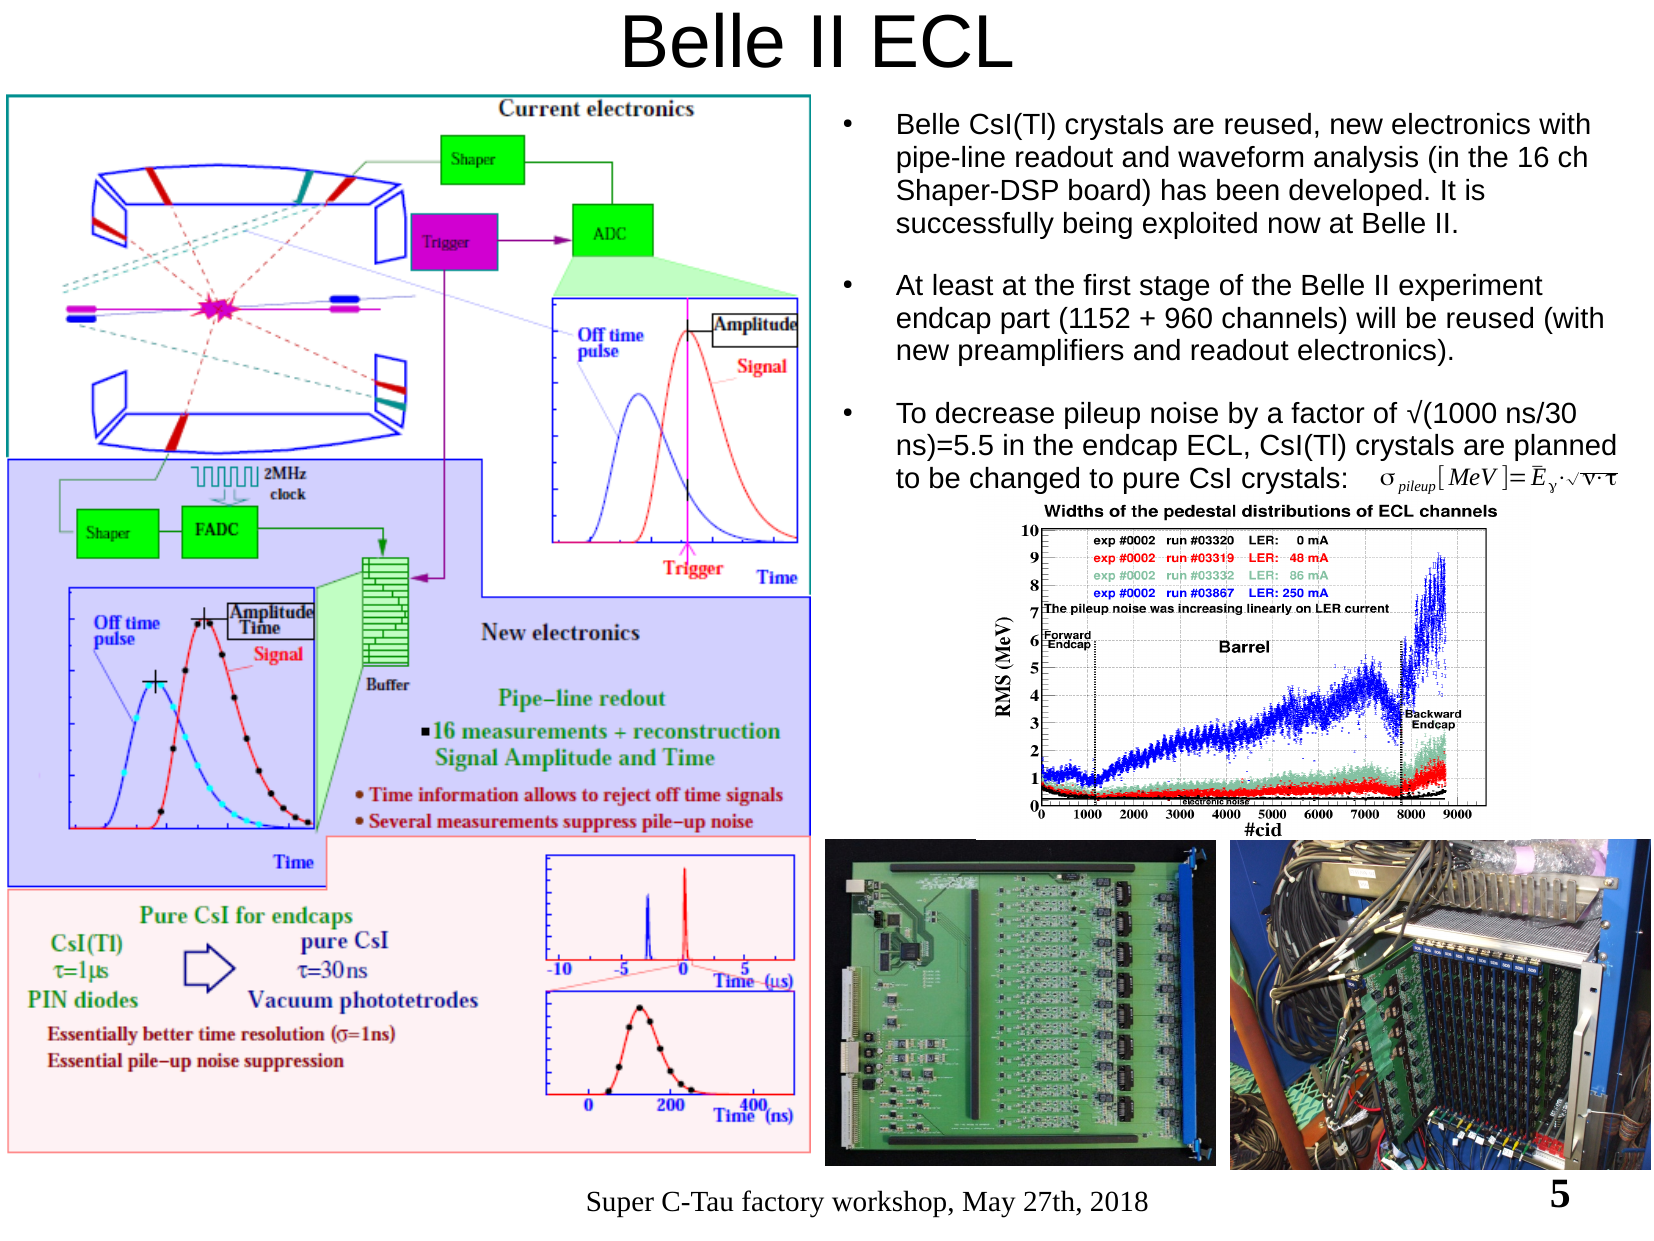

# Belle II ECL
Belle CsI(Tl) crystals are reused, new electronics with pipe-line readout and waveform analysis (in the 16 ch Shaper-DSP board) has been developed. It is successfully being exploited now at Belle II.
At least at the first stage of the Belle II experiment endcap part (1152 + 960 channels) will be reused (with new preamplifiers and readout electronics).
To decrease pileup noise by a factor of √(1000 ns/30 ns)=5.5 in the endcap ECL, CsI(Tl) crystals are planned to be changed to pure CsI crystals:
5
Super C-Tau factory workshop, May 27th, 2018